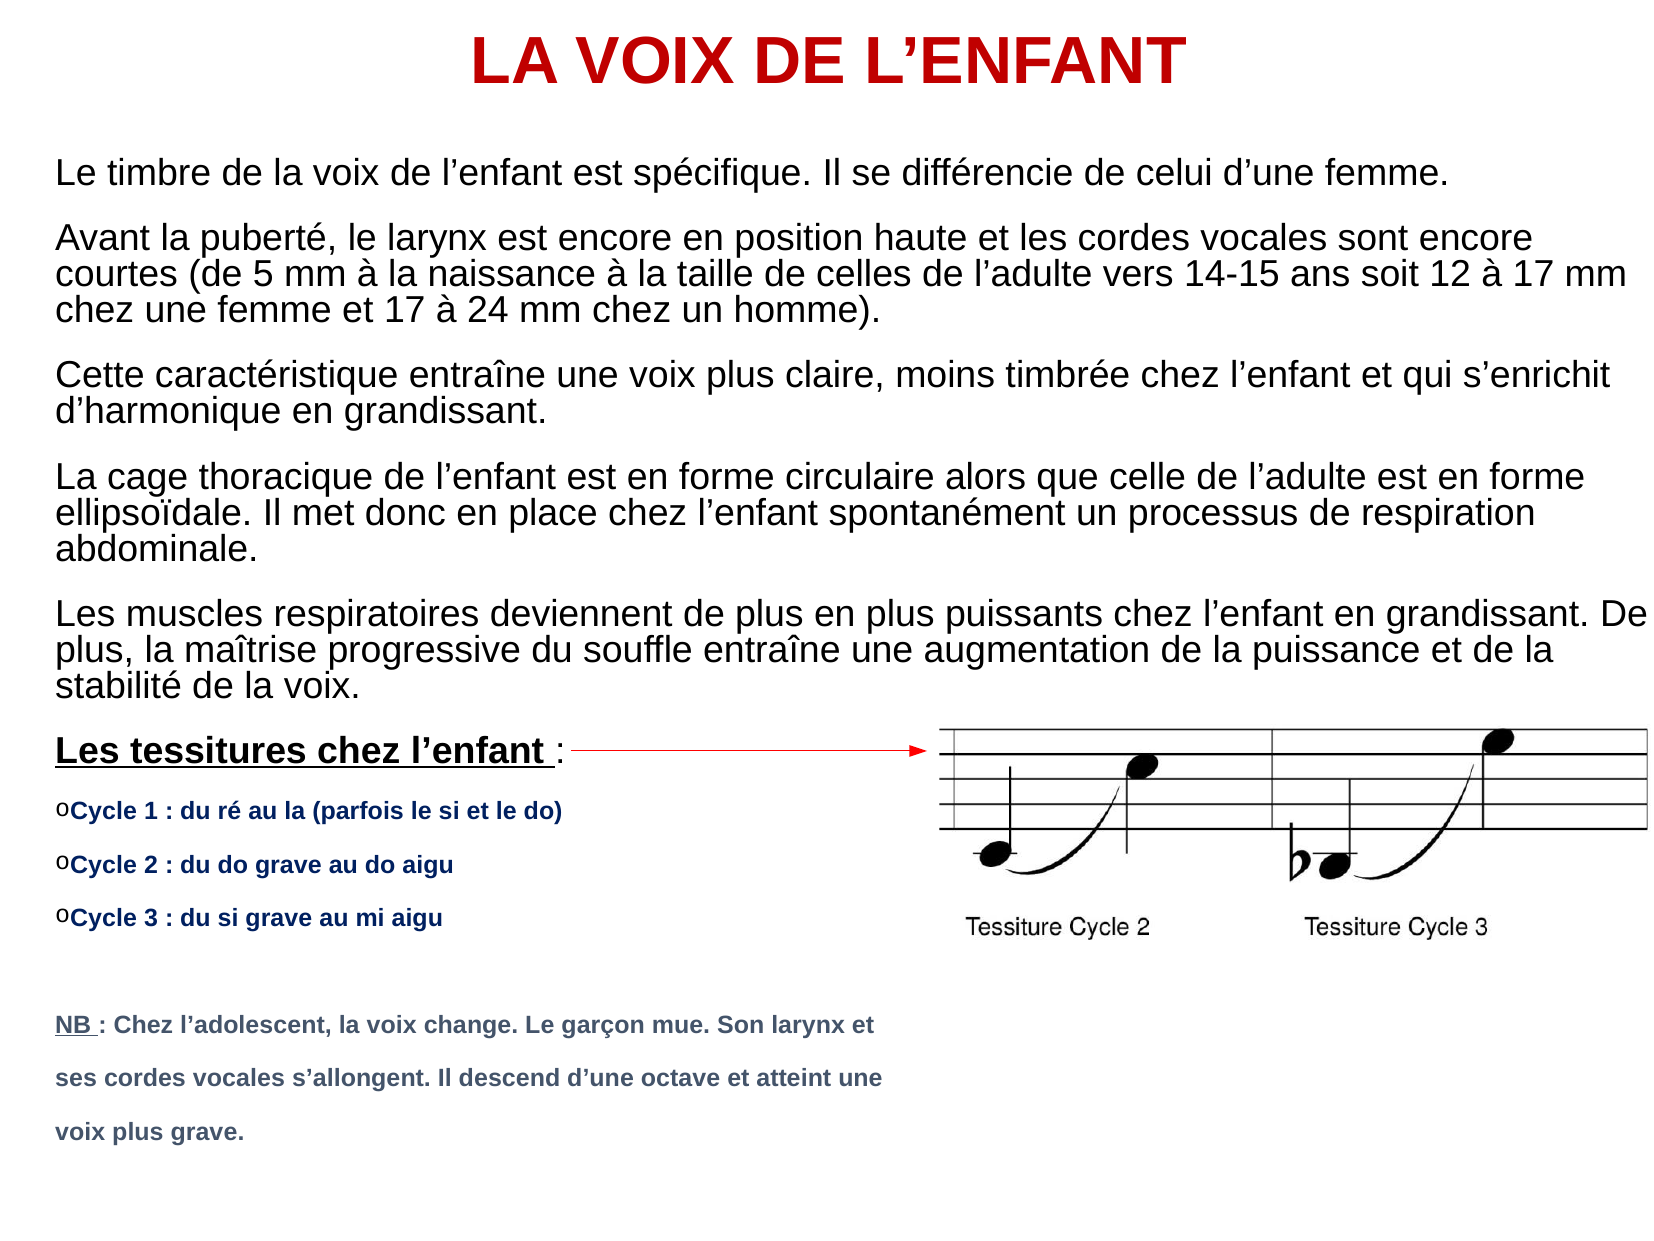

# LA VOIX DE L’ENFANT
Le timbre de la voix de l’enfant est spécifique. Il se différencie de celui d’une femme.
Avant la puberté, le larynx est encore en position haute et les cordes vocales sont encore courtes (de 5 mm à la naissance à la taille de celles de l’adulte vers 14-15 ans soit 12 à 17 mm chez une femme et 17 à 24 mm chez un homme).
Cette caractéristique entraîne une voix plus claire, moins timbrée chez l’enfant et qui s’enrichit d’harmonique en grandissant.
La cage thoracique de l’enfant est en forme circulaire alors que celle de l’adulte est en forme ellipsoïdale. Il met donc en place chez l’enfant spontanément un processus de respiration abdominale.
Les muscles respiratoires deviennent de plus en plus puissants chez l’enfant en grandissant. De plus, la maîtrise progressive du souffle entraîne une augmentation de la puissance et de la stabilité de la voix.
Les tessitures chez l’enfant :
Cycle 1 : du ré au la (parfois le si et le do)
Cycle 2 : du do grave au do aigu
Cycle 3 : du si grave au mi aigu
NB : Chez l’adolescent, la voix change. Le garçon mue. Son larynx et
ses cordes vocales s’allongent. Il descend d’une octave et atteint une
voix plus grave.